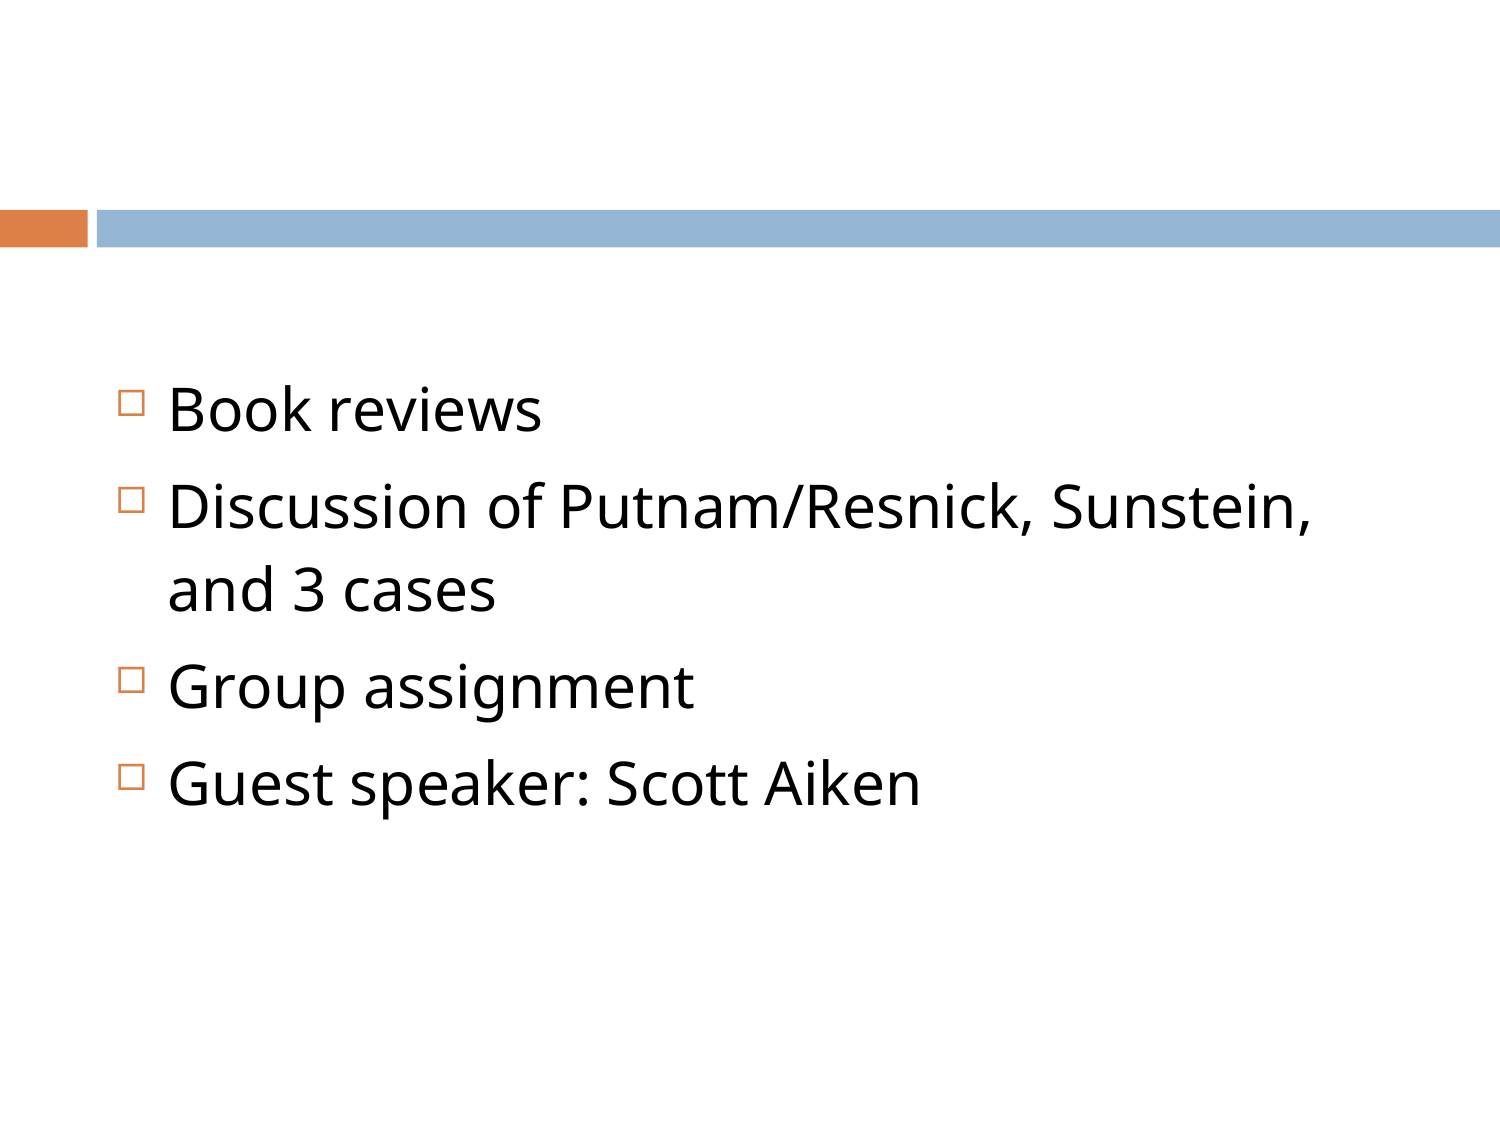

#
Book reviews
Discussion of Putnam/Resnick, Sunstein, and 3 cases
Group assignment
Guest speaker: Scott Aiken